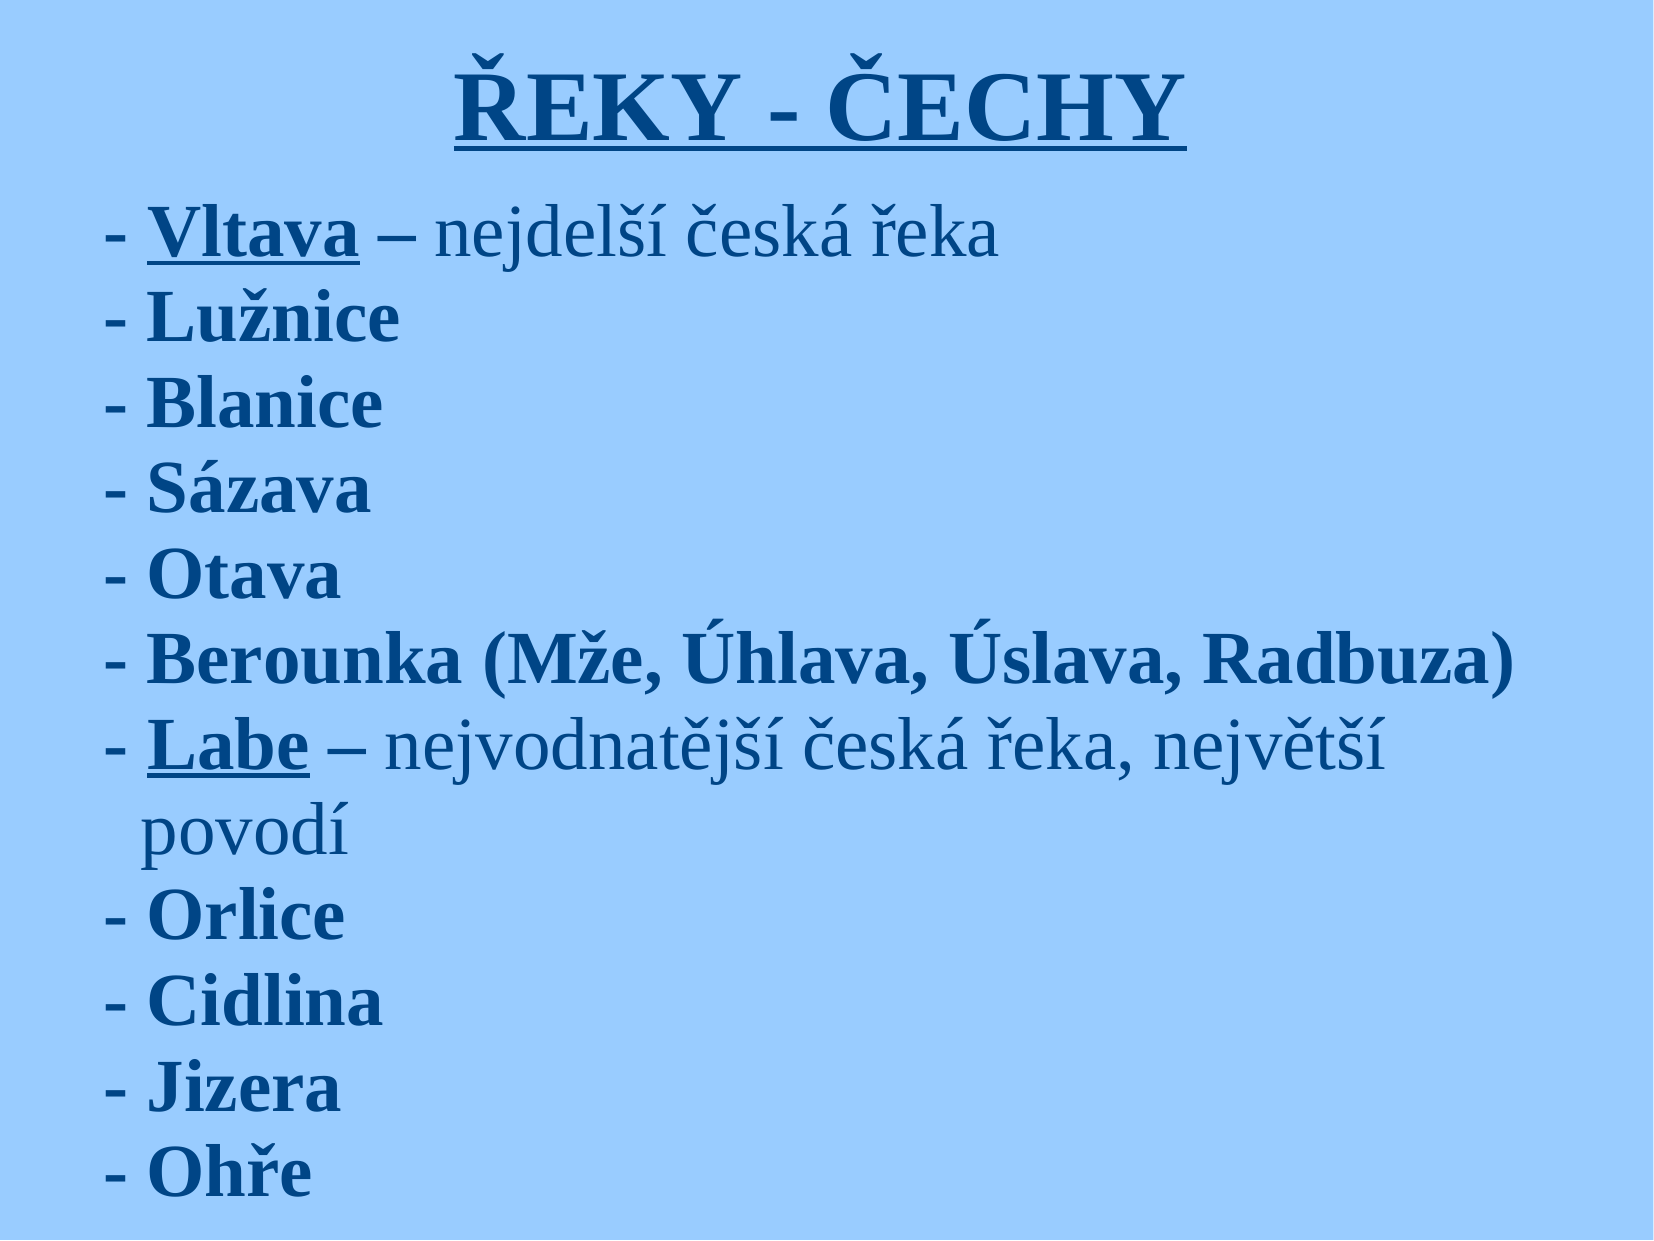

# ŘEKY - ČECHY
- Vltava – nejdelší česká řeka
- Lužnice
- Blanice
- Sázava
- Otava
- Berounka (Mže, Úhlava, Úslava, Radbuza)
- Labe – nejvodnatější česká řeka, největší
 povodí
- Orlice
- Cidlina
- Jizera
- Ohře